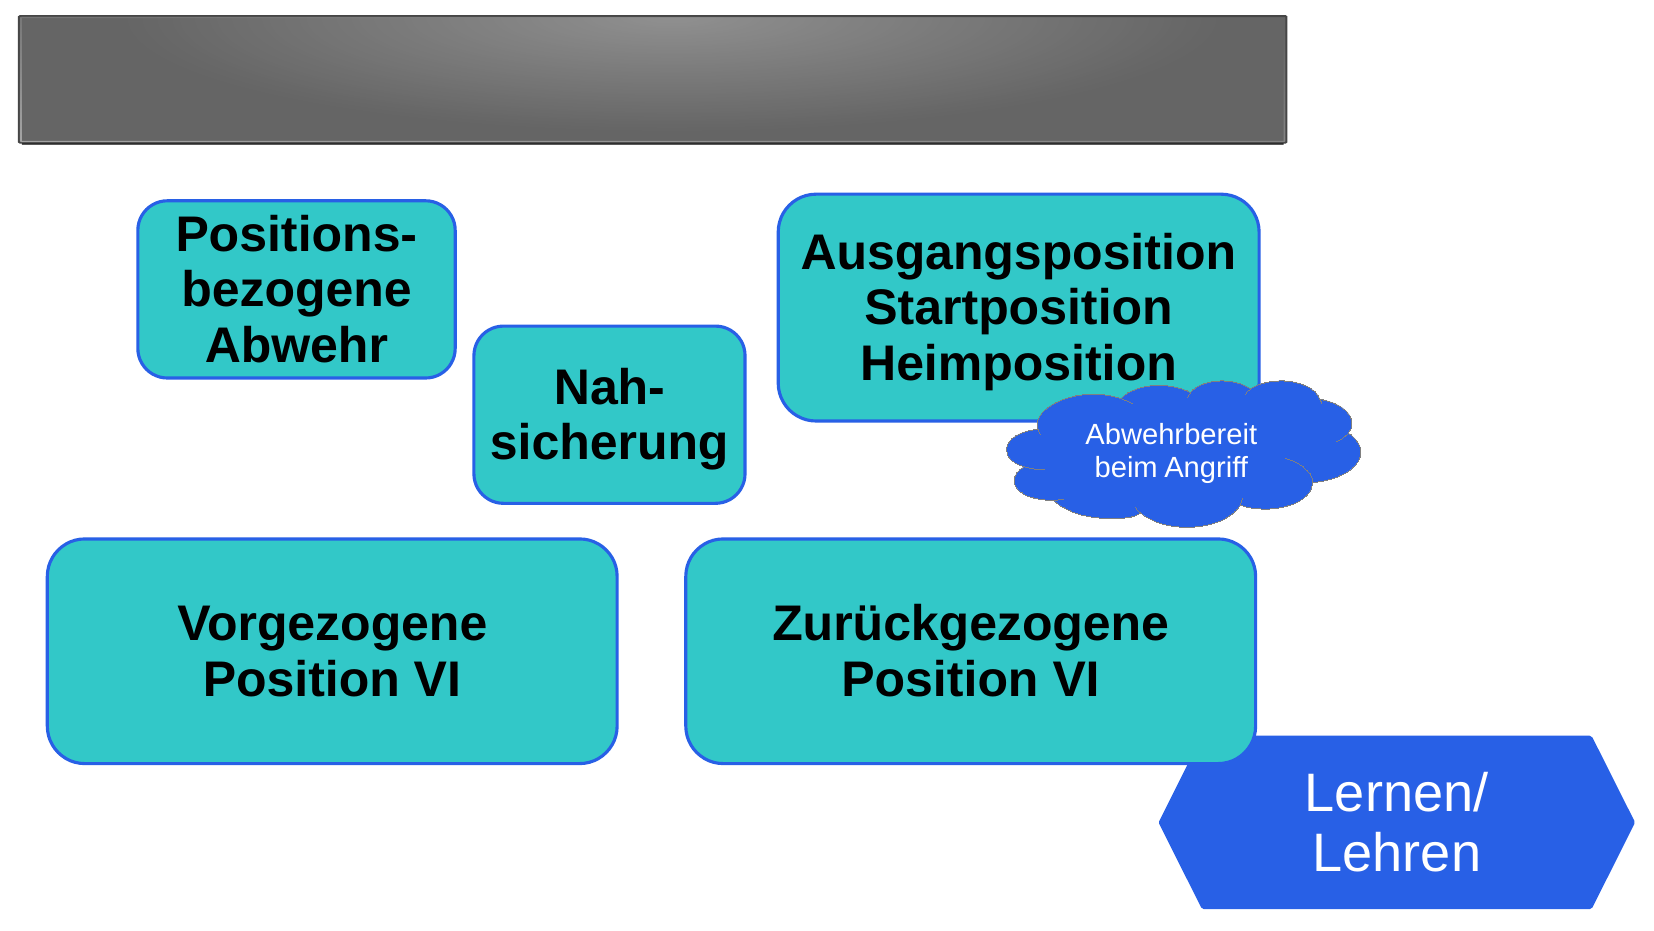

#
Ausgangsposition
Startposition
Heimposition
Positions-
bezogene
Abwehr
Nah-
sicherung
Abwehrbereit
beim Angriff
Vorgezogene
Position VI
Zurückgezogene
Position VI
Lernen/
Lehren